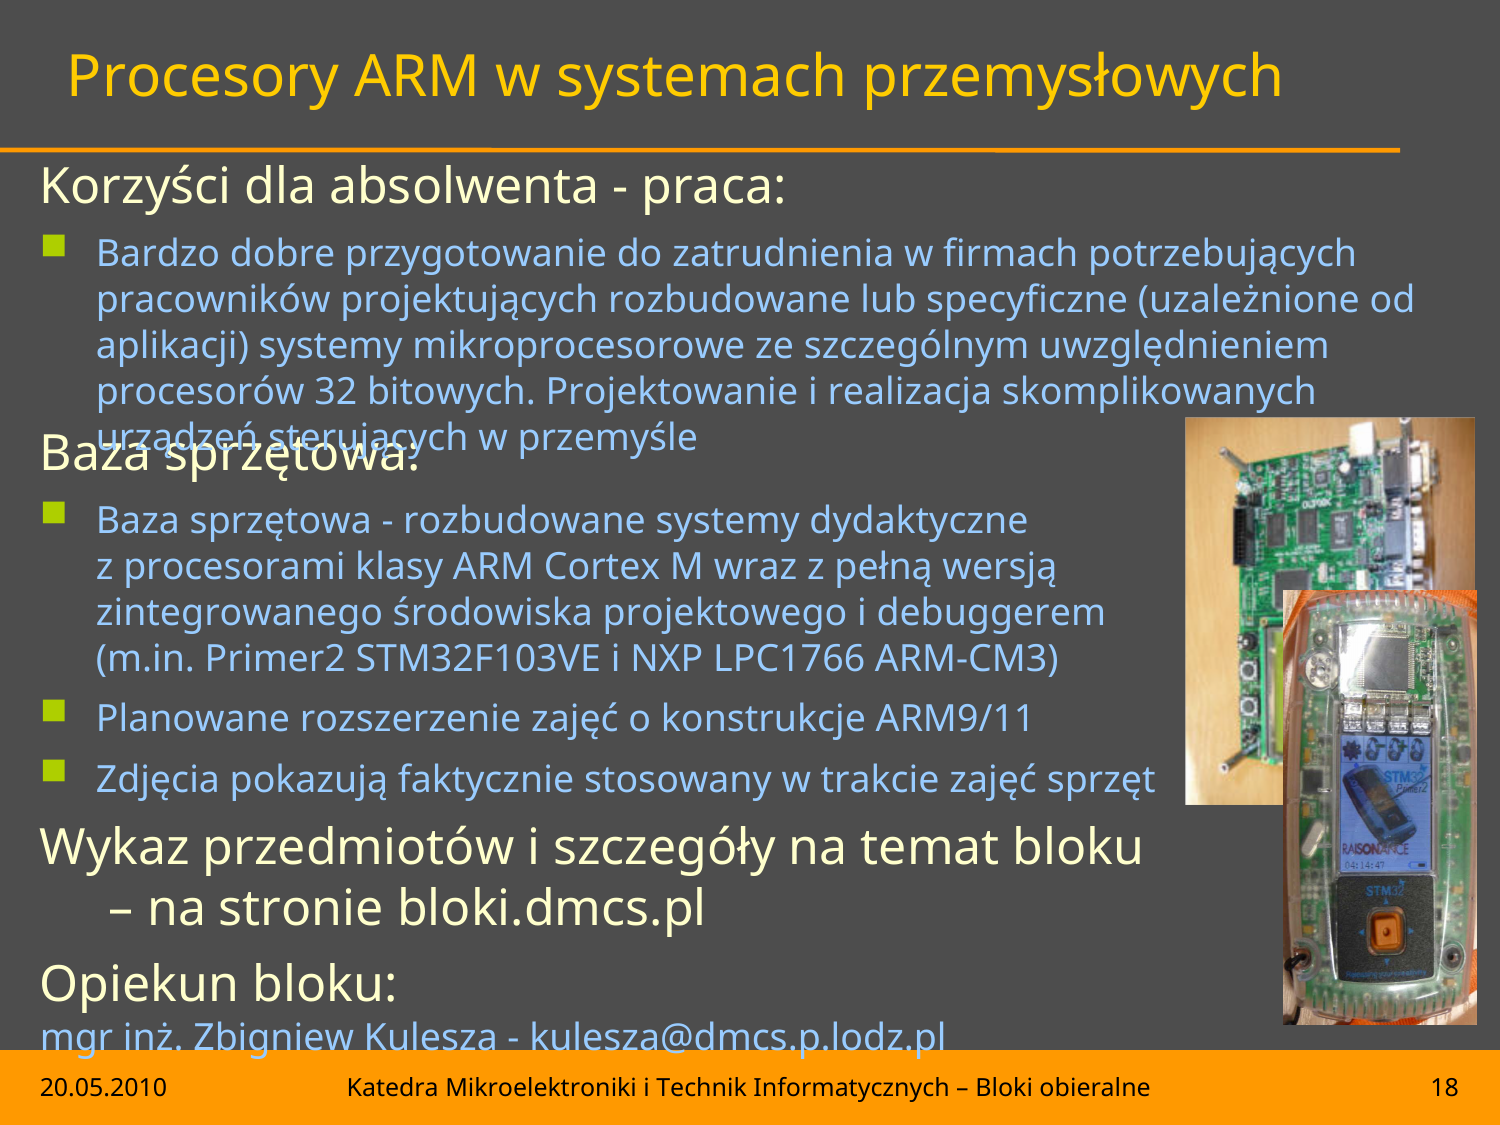

# Procesory ARM w systemach przemysłowych
Korzyści dla absolwenta - praca:
Bardzo dobre przygotowanie do zatrudnienia w firmach potrzebujących pracowników projektujących rozbudowane lub specyficzne (uzależnione od aplikacji) systemy mikroprocesorowe ze szczególnym uwzględnieniem procesorów 32 bitowych. Projektowanie i realizacja skomplikowanych urządzeń sterujących w przemyśle
Baza sprzętowa:
Baza sprzętowa - rozbudowane systemy dydaktyczne z procesorami klasy ARM Cortex M wraz z pełną wersją zintegrowanego środowiska projektowego i debuggerem (m.in. Primer2 STM32F103VE i NXP LPC1766 ARM-CM3)
Planowane rozszerzenie zajęć o konstrukcje ARM9/11
Zdjęcia pokazują faktycznie stosowany w trakcie zajęć sprzęt
Wykaz przedmiotów i szczegóły na temat bloku
 – na stronie bloki.dmcs.pl
Opiekun bloku:
mgr inż. Zbigniew Kulesza - kulesza@dmcs.p.lodz.pl
20.05.2010
Katedra Mikroelektroniki i Technik Informatycznych – Bloki obieralne
18